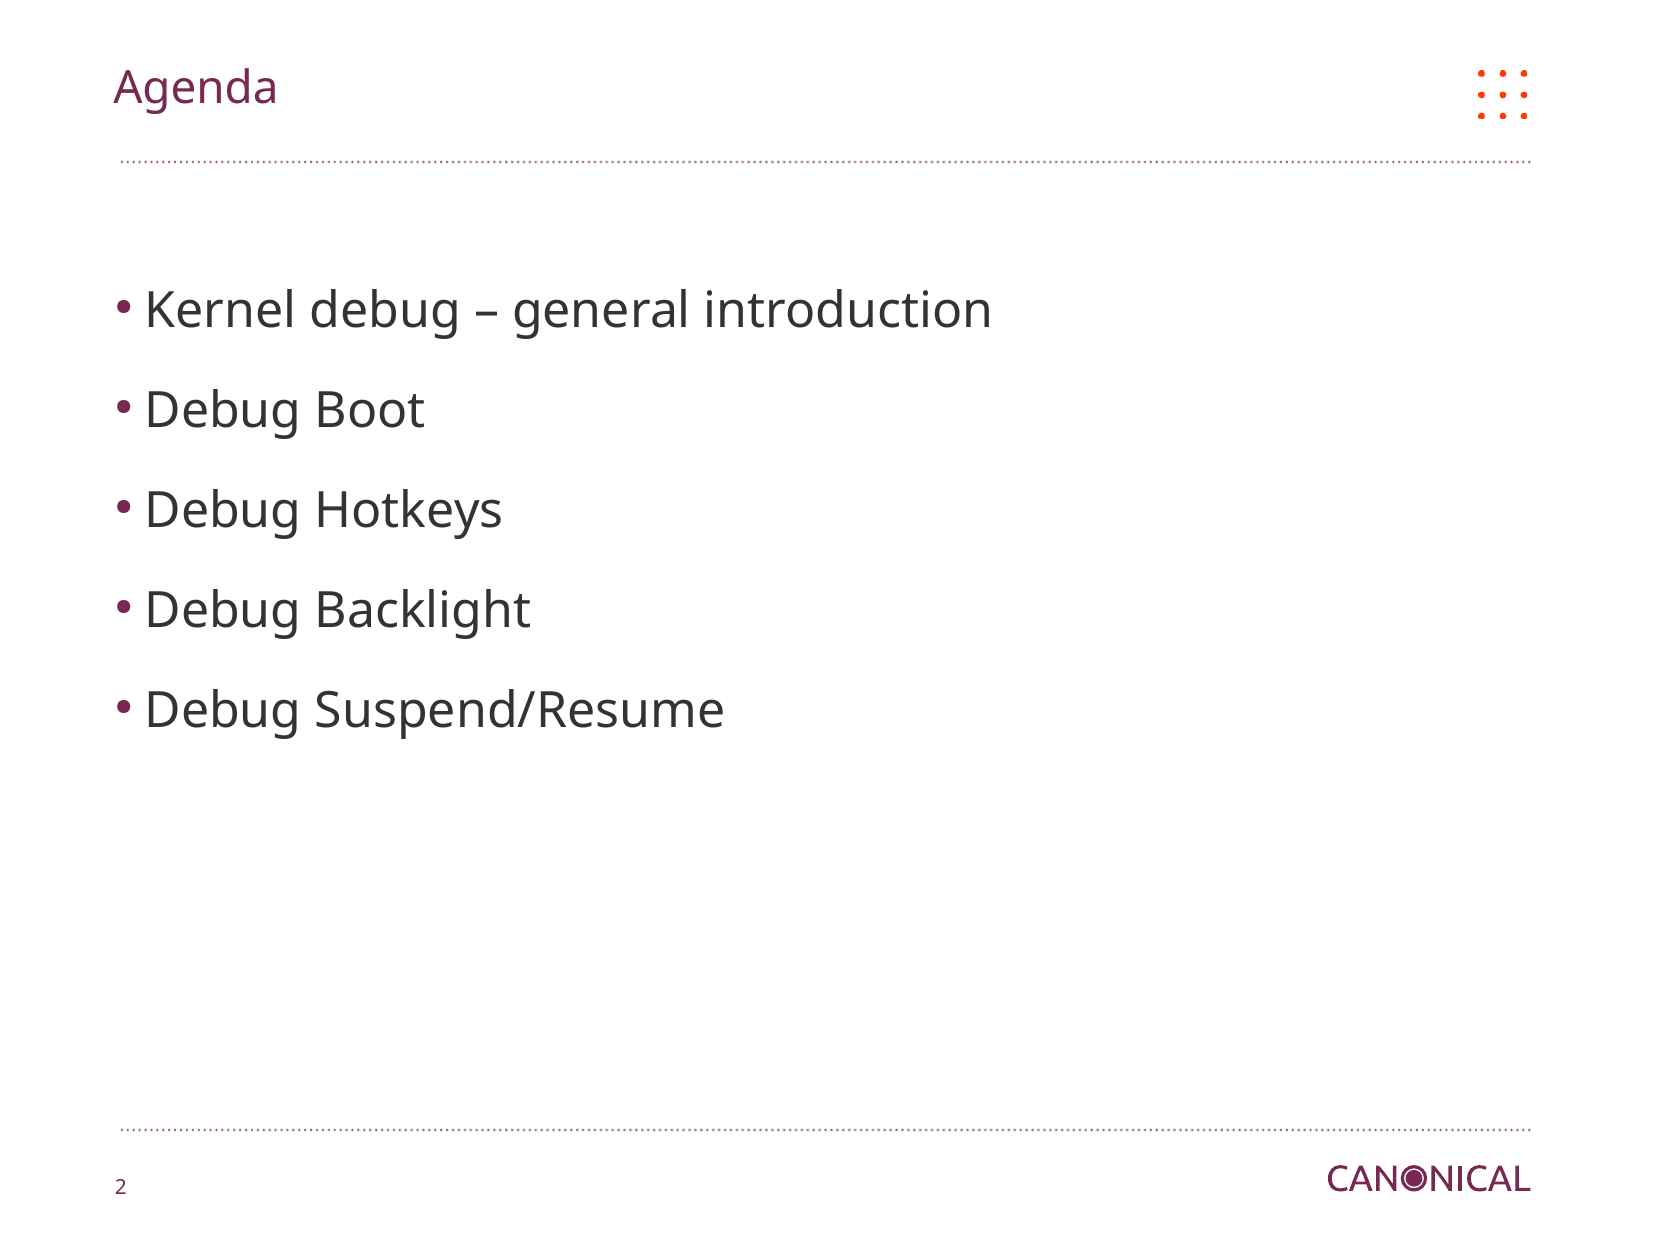

# Agenda
Kernel debug – general introduction
Debug Boot
Debug Hotkeys
Debug Backlight
Debug Suspend/Resume